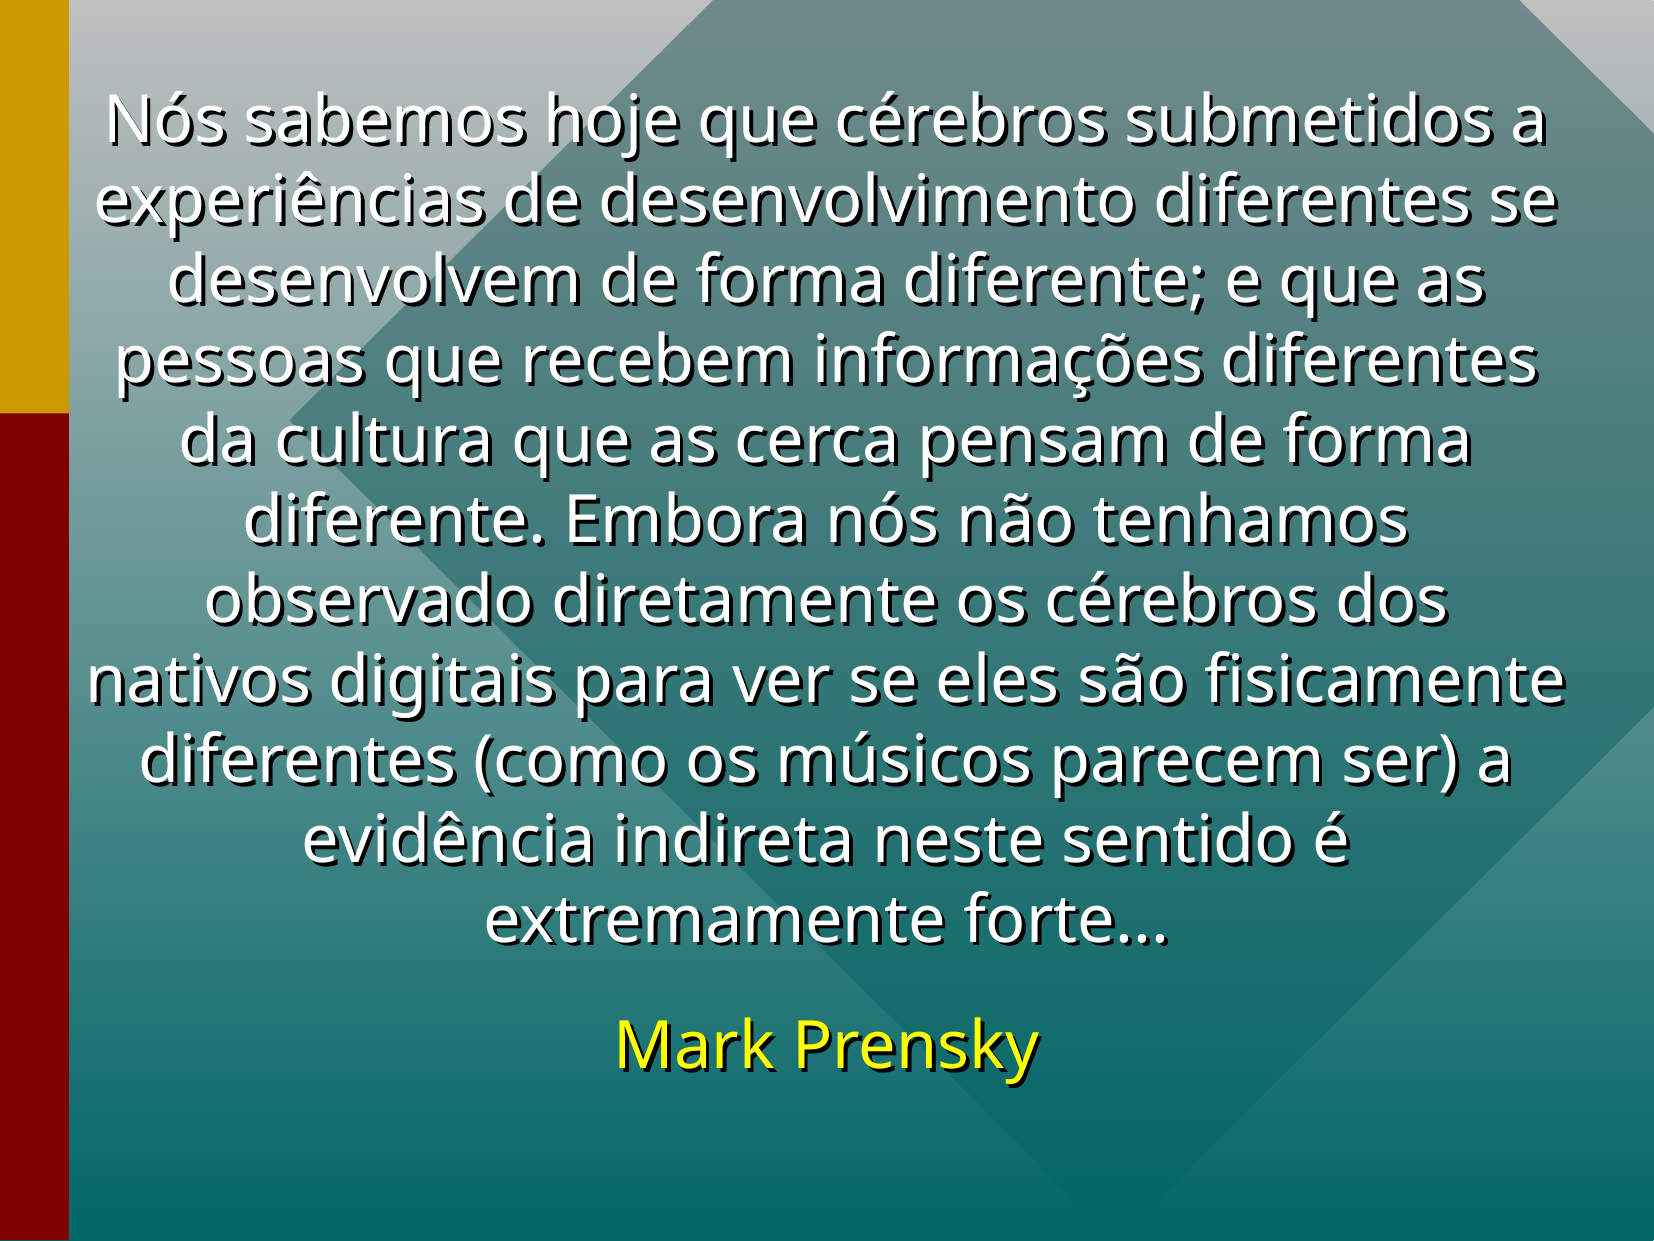

# Nós sabemos hoje que cérebros submetidos a experiências de desenvolvimento diferentes se desenvolvem de forma diferente; e que as pessoas que recebem informações diferentes da cultura que as cerca pensam de forma diferente. Embora nós não tenhamos observado diretamente os cérebros dos nativos digitais para ver se eles são fisicamente diferentes (como os músicos parecem ser) a evidência indireta neste sentido é extremamente forte...
Mark Prensky